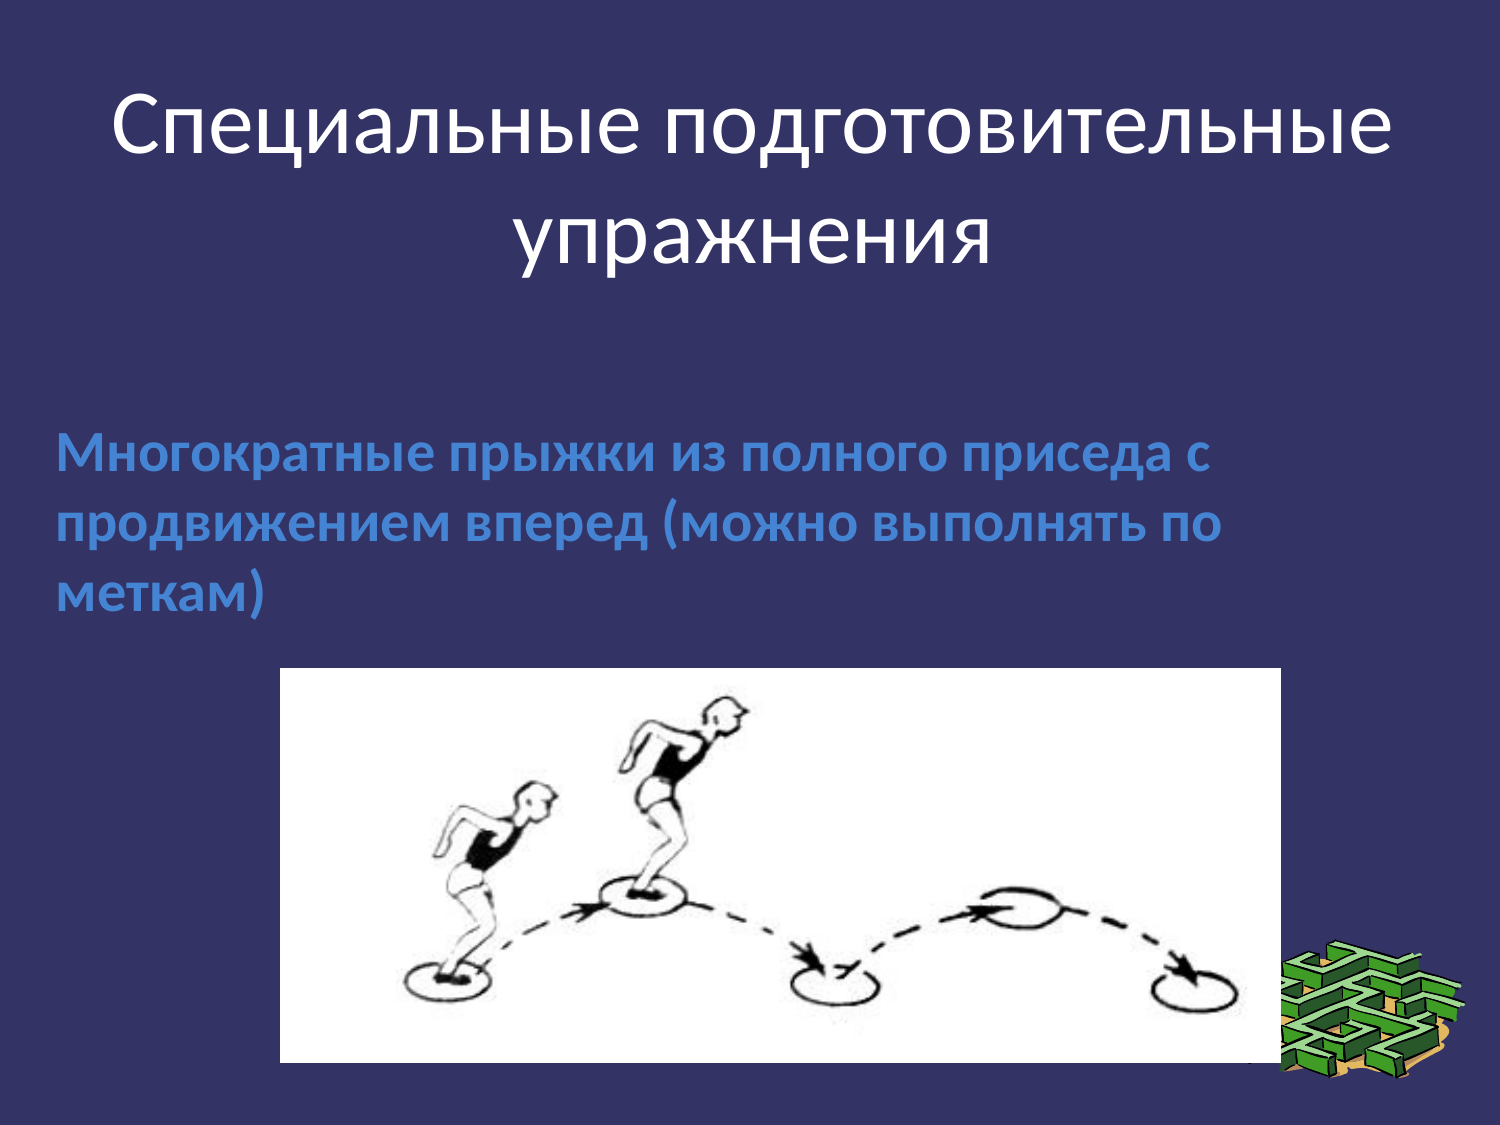

Специальные подготовительные упражнения
# Многократные прыжки из полного приседа с продвижением вперед (можно выполнять по меткам)